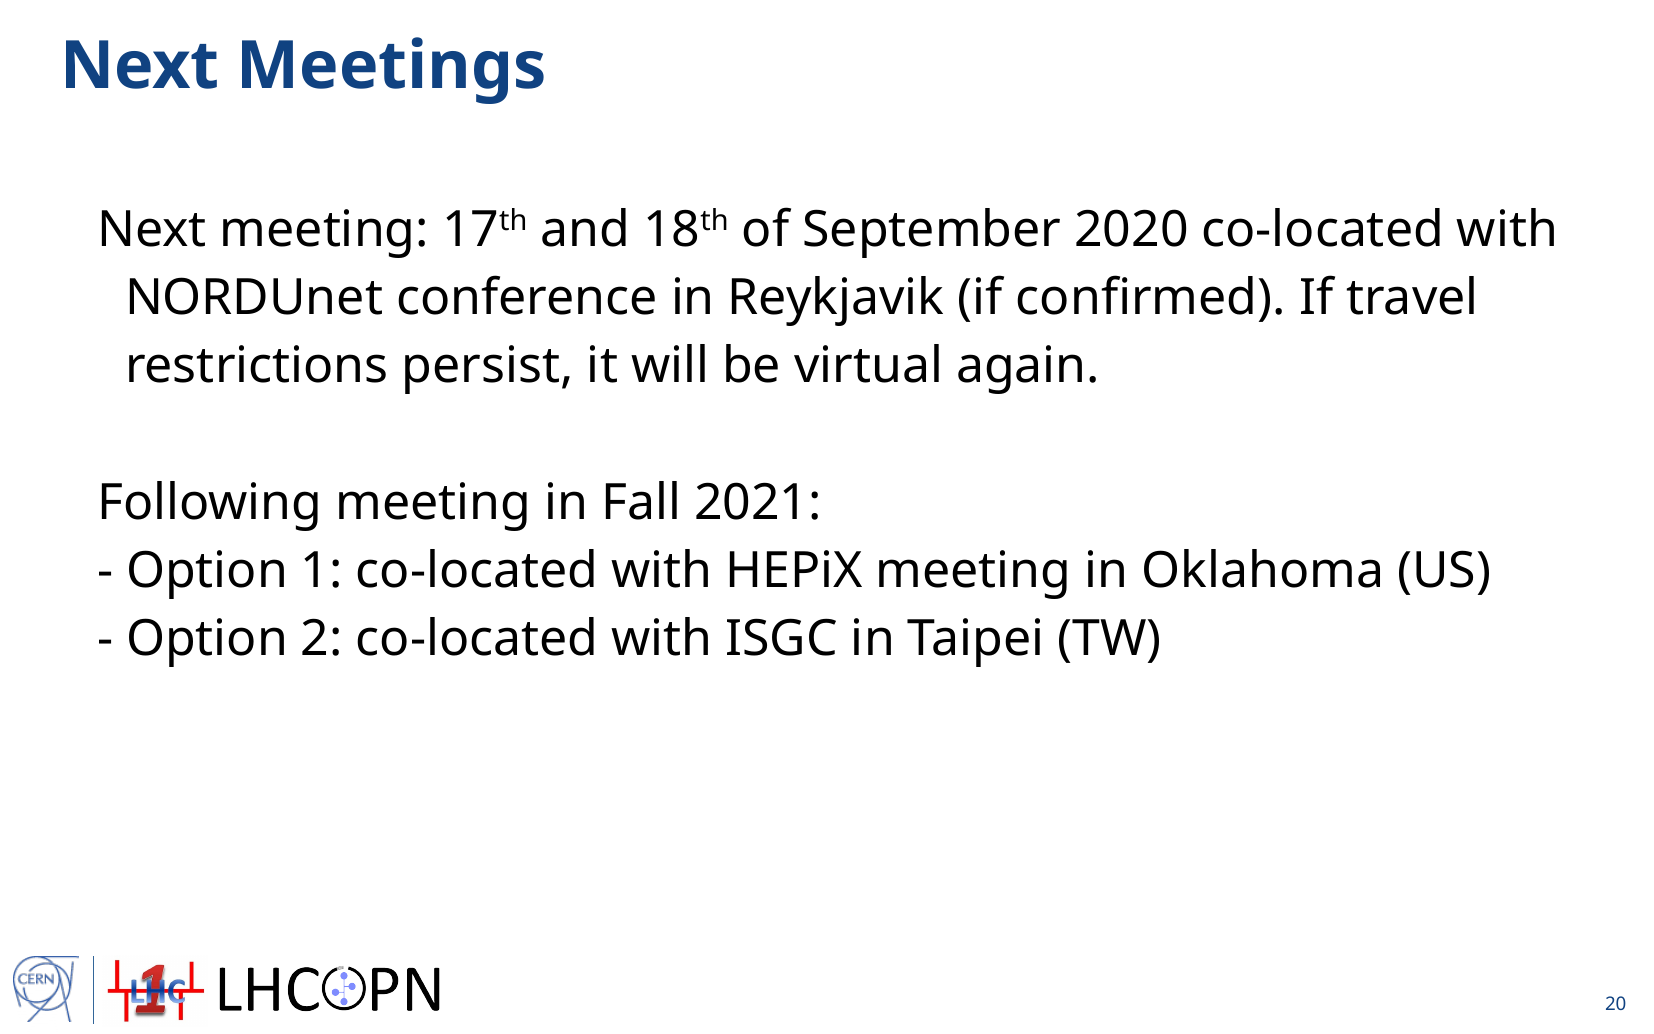

# Next Meetings
Next meeting: 17th and 18th of September 2020 co-located with NORDUnet conference in Reykjavik (if confirmed). If travel restrictions persist, it will be virtual again.
Following meeting in Fall 2021:
- Option 1: co-located with HEPiX meeting in Oklahoma (US)
- Option 2: co-located with ISGC in Taipei (TW)